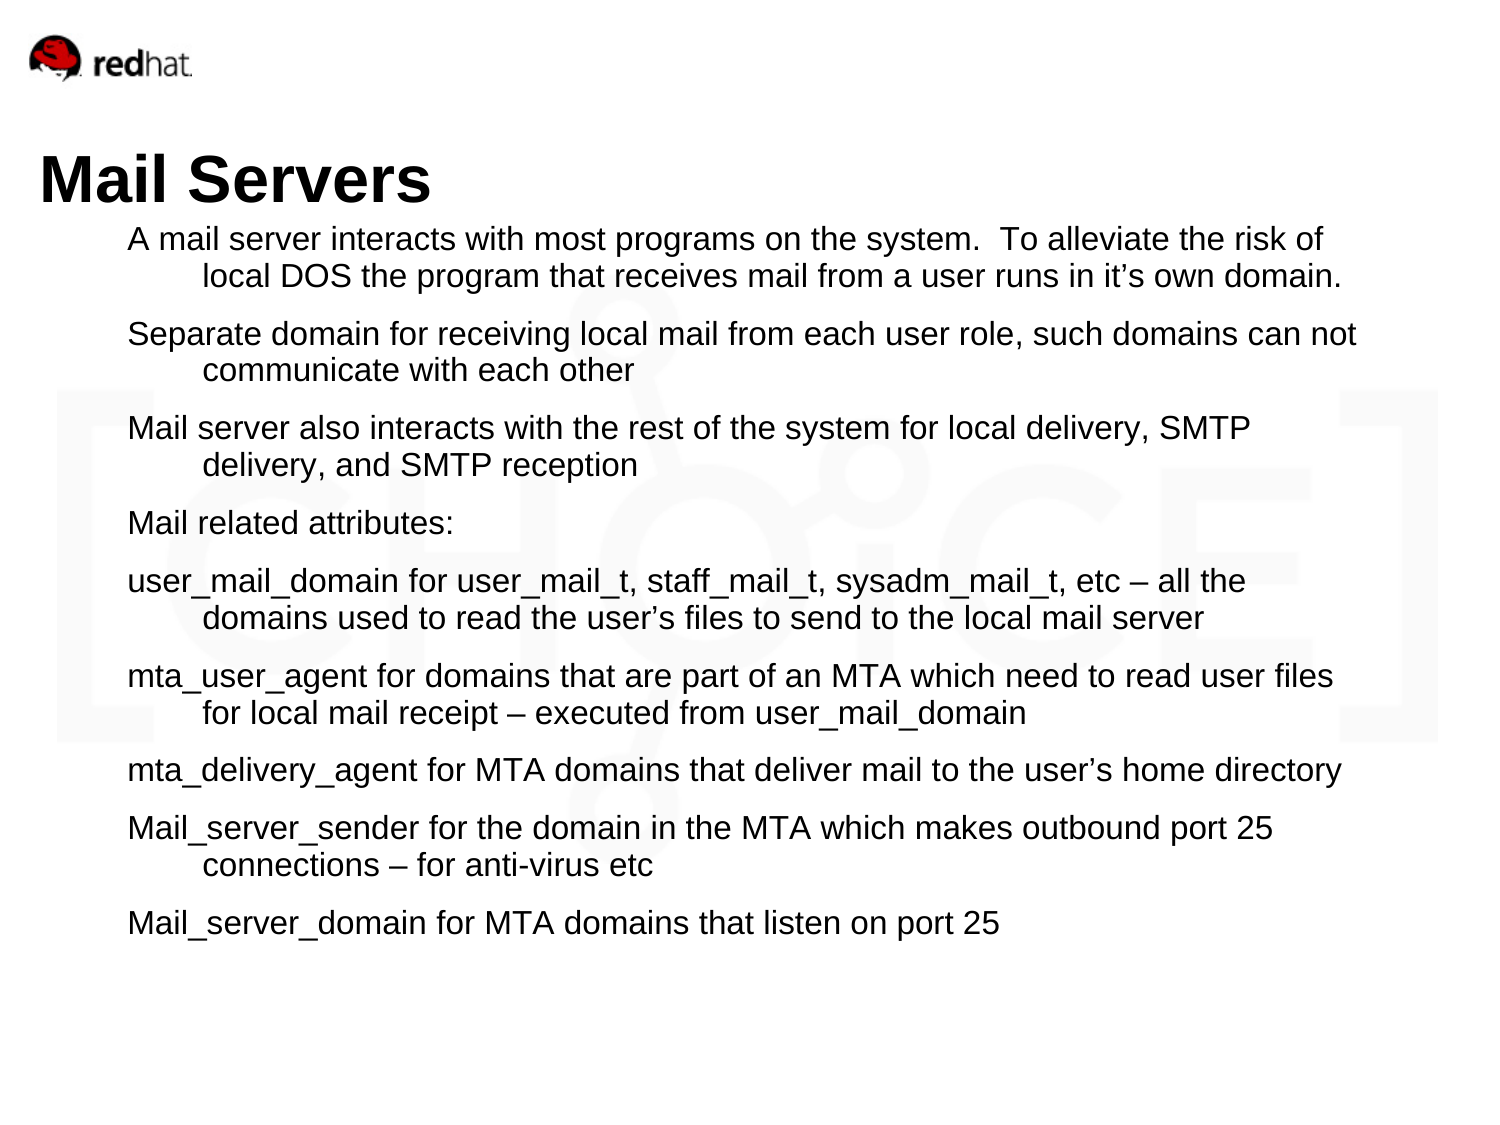

# Mail Servers
A mail server interacts with most programs on the system. To alleviate the risk of local DOS the program that receives mail from a user runs in it’s own domain.
Separate domain for receiving local mail from each user role, such domains can not communicate with each other
Mail server also interacts with the rest of the system for local delivery, SMTP delivery, and SMTP reception
Mail related attributes:
user_mail_domain for user_mail_t, staff_mail_t, sysadm_mail_t, etc – all the domains used to read the user’s files to send to the local mail server
mta_user_agent for domains that are part of an MTA which need to read user files for local mail receipt – executed from user_mail_domain
mta_delivery_agent for MTA domains that deliver mail to the user’s home directory
Mail_server_sender for the domain in the MTA which makes outbound port 25 connections – for anti-virus etc
Mail_server_domain for MTA domains that listen on port 25